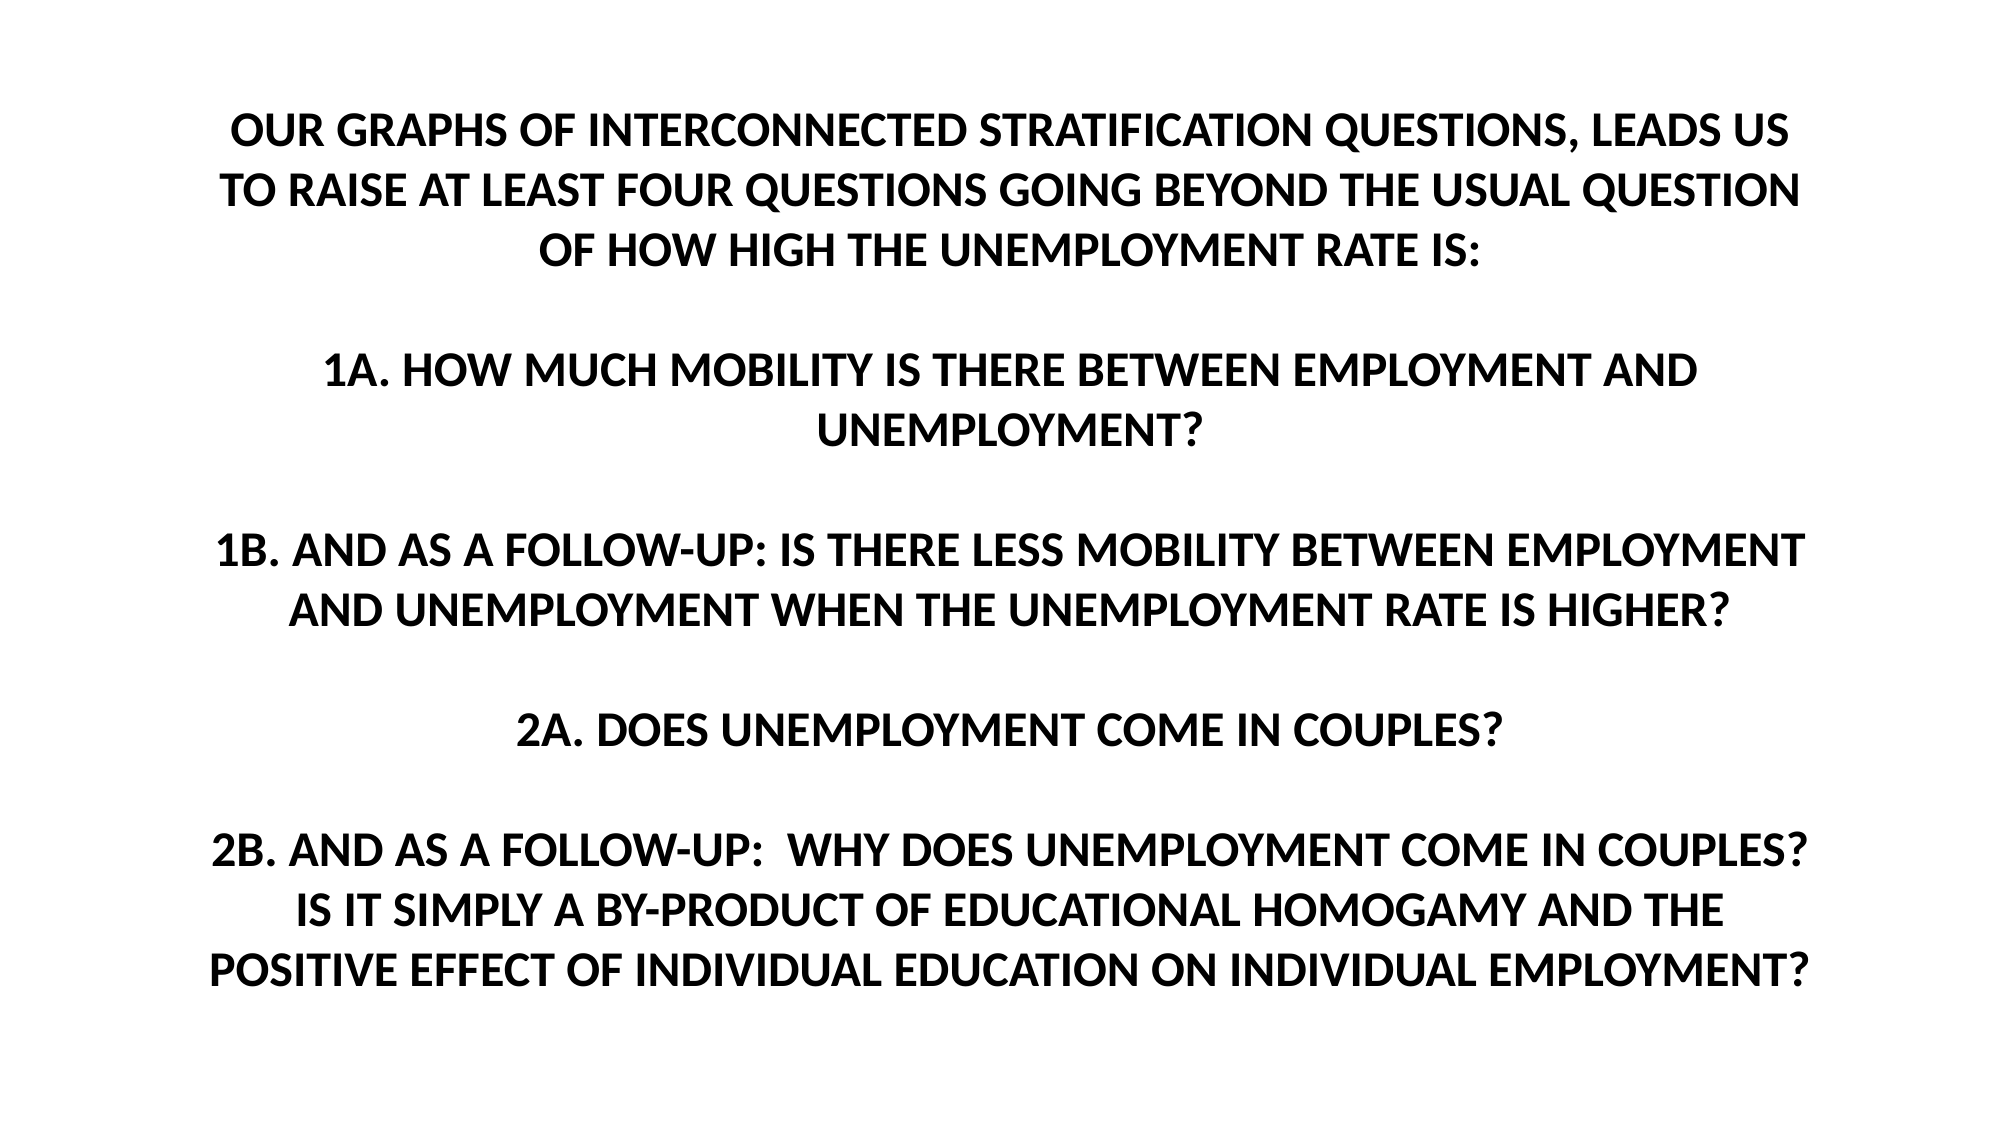

OUR GRAPHS OF INTERCONNECTED STRATIFICATION QUESTIONS, LEADS US TO RAISE AT LEAST FOUR QUESTIONS GOING BEYOND THE USUAL QUESTION OF HOW HIGH THE UNEMPLOYMENT RATE IS:
1A. HOW MUCH MOBILITY IS THERE BETWEEN EMPLOYMENT AND UNEMPLOYMENT?
1B. AND AS A FOLLOW-UP: IS THERE LESS MOBILITY BETWEEN EMPLOYMENT AND UNEMPLOYMENT WHEN THE UNEMPLOYMENT RATE IS HIGHER?
2A. DOES UNEMPLOYMENT COME IN COUPLES?
2B. AND AS A FOLLOW-UP: WHY DOES UNEMPLOYMENT COME IN COUPLES? IS IT SIMPLY A BY-PRODUCT OF EDUCATIONAL HOMOGAMY AND THE POSITIVE EFFECT OF INDIVIDUAL EDUCATION ON INDIVIDUAL EMPLOYMENT?